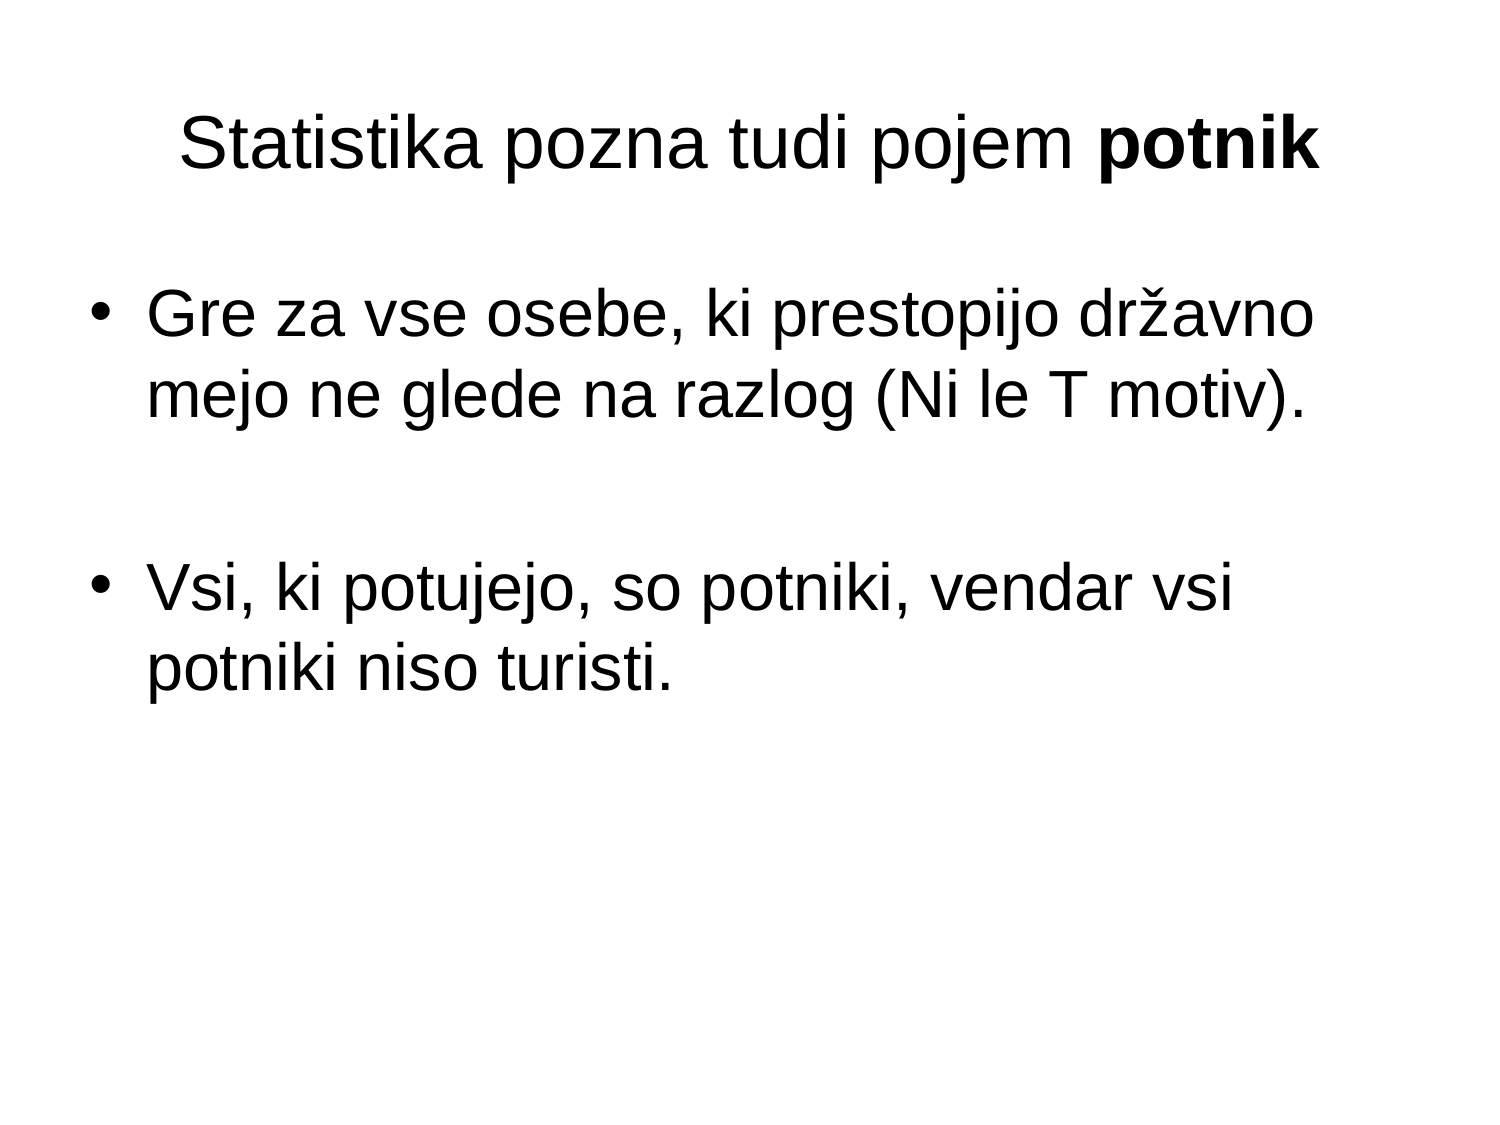

# Statistika pozna tudi pojem potnik
Gre za vse osebe, ki prestopijo državno mejo ne glede na razlog (Ni le T motiv).
Vsi, ki potujejo, so potniki, vendar vsi potniki niso turisti.